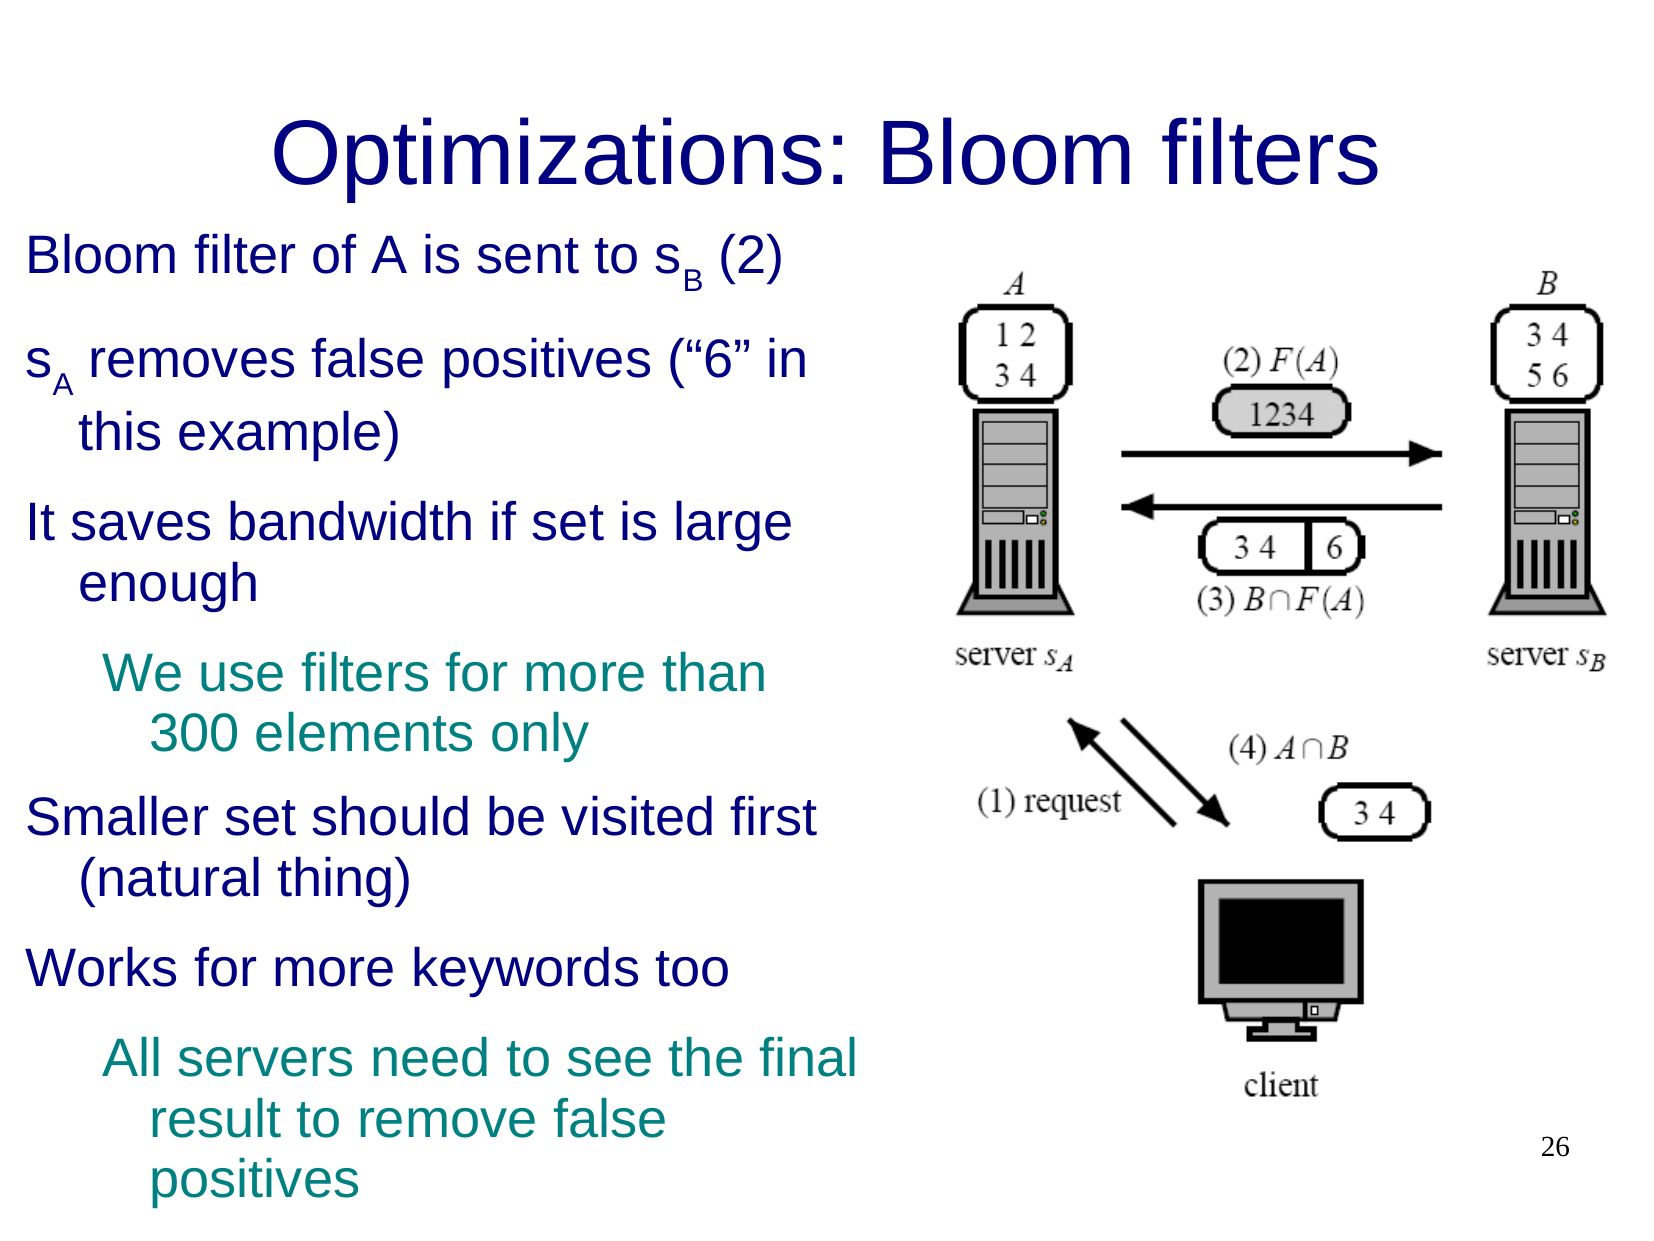

# Optimizations: Bloom filters
Bloom filter of A is sent to sB (2)
sA removes false positives (“6” in this example)
It saves bandwidth if set is large enough
We use filters for more than 300 elements only
Smaller set should be visited first (natural thing)
Works for more keywords too
All servers need to see the final result to remove false positives
26